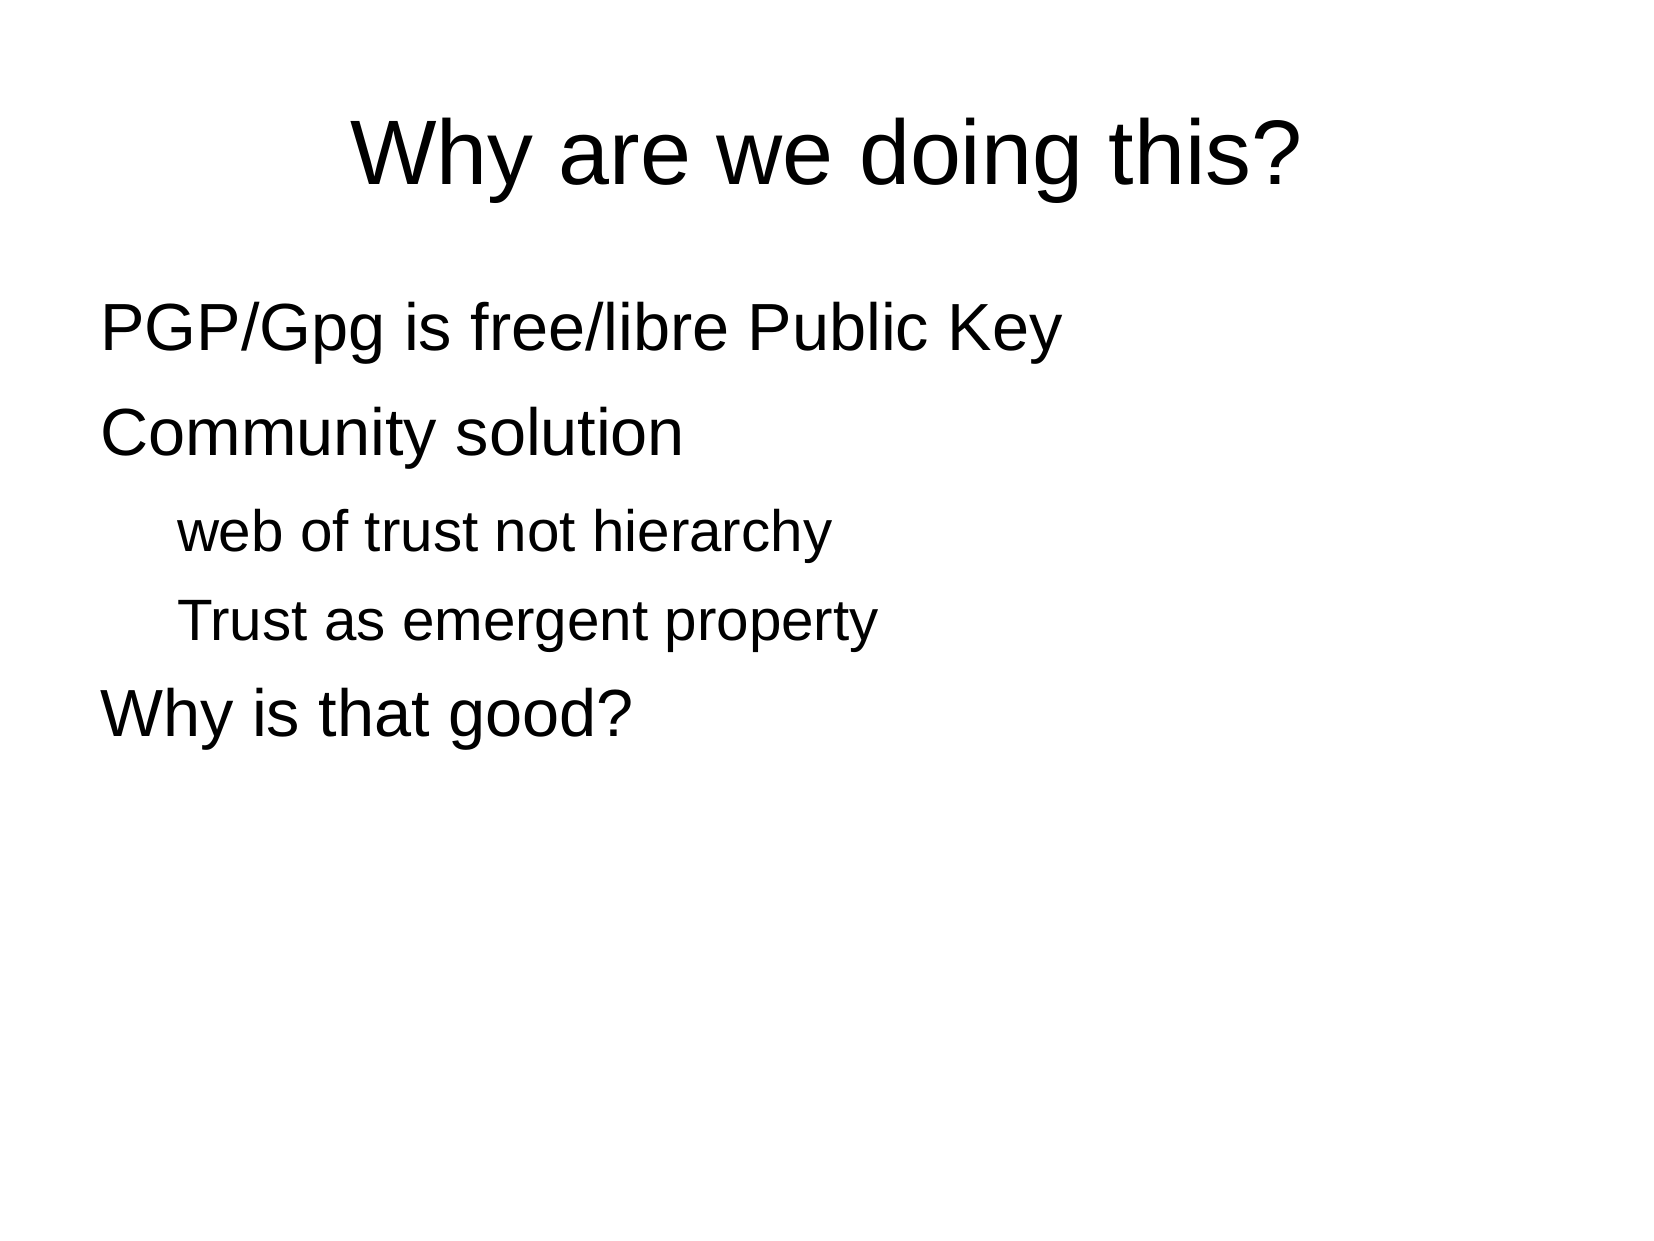

# Why are we doing this?
PGP/Gpg is free/libre Public Key
Community solution
web of trust not hierarchy
Trust as emergent property
Why is that good?